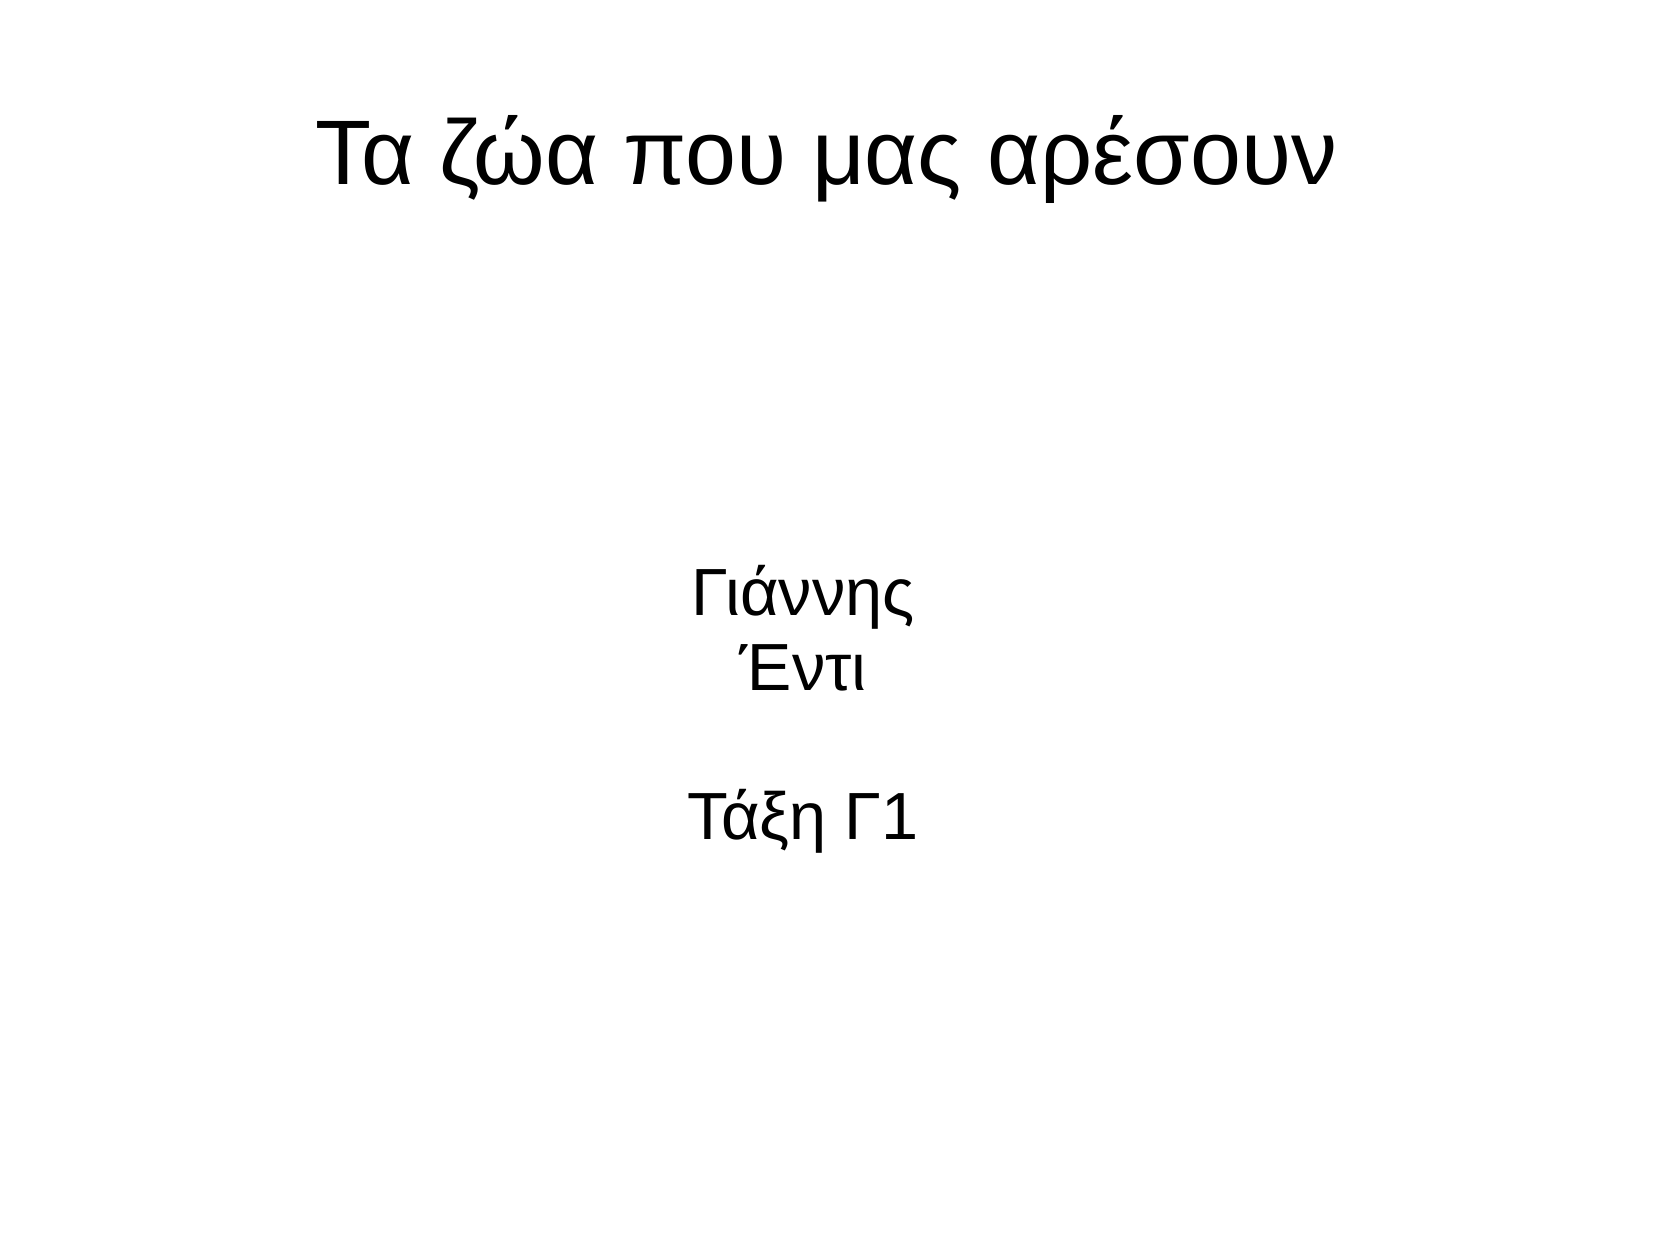

# Τα ζώα που μας αρέσουν
Γιάννης
Έντι
Τάξη Γ1